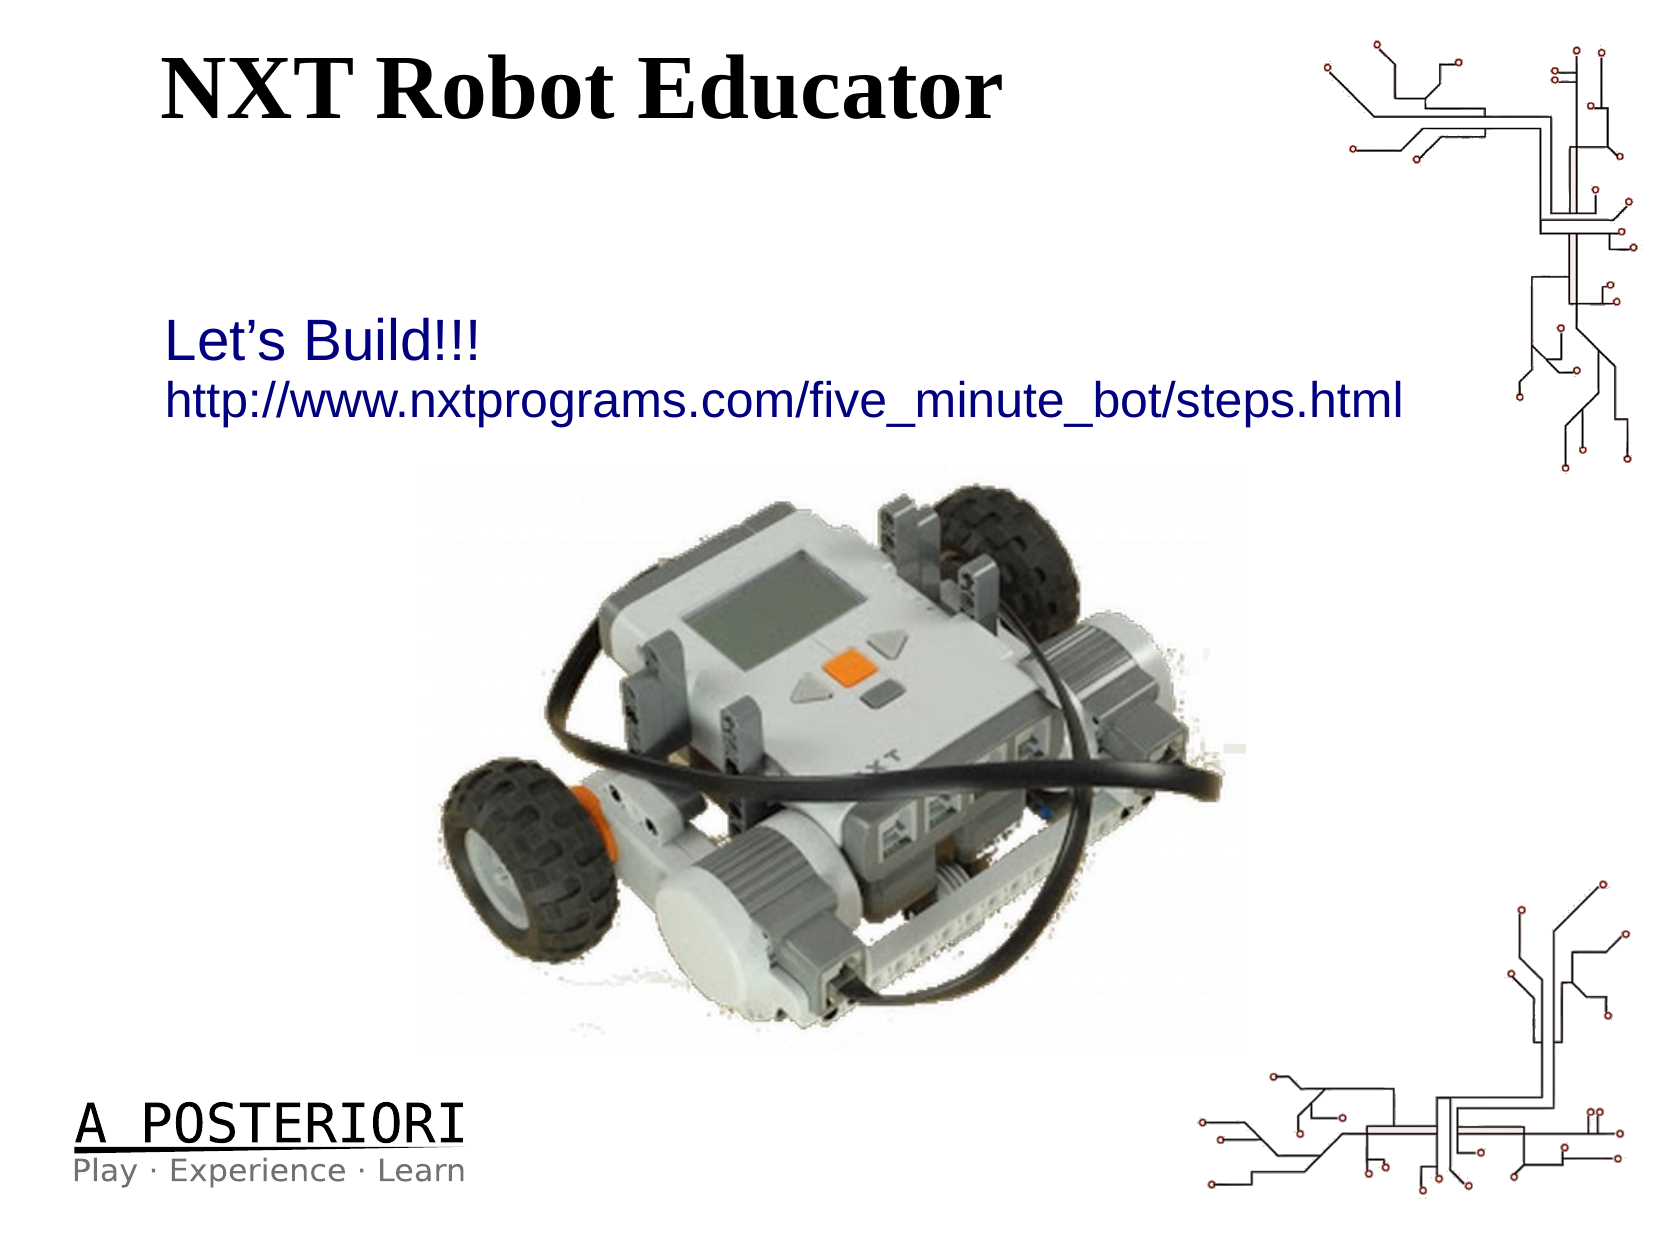

# NXT Robot Educator
Let’s Build!!!
http://www.nxtprograms.com/five_minute_bot/steps.html